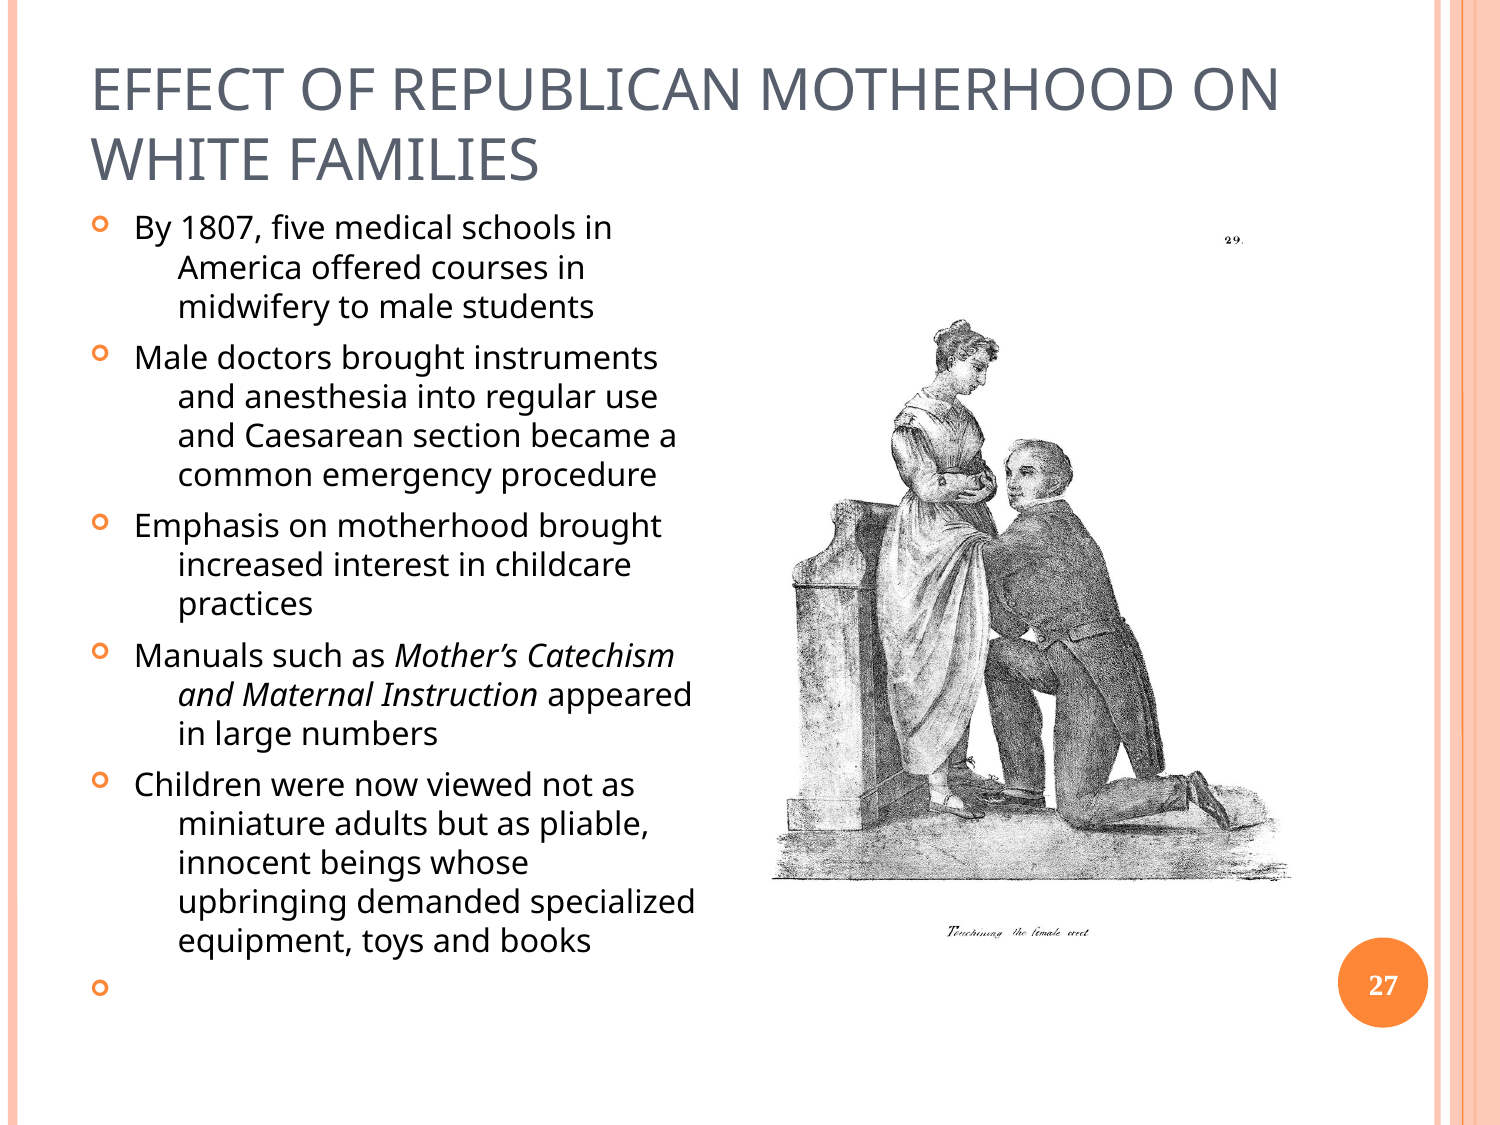

# Effect of Republican Motherhood on White Families
By 1807, five medical schools in America offered courses in midwifery to male students
Male doctors brought instruments and anesthesia into regular use and Caesarean section became a common emergency procedure
Emphasis on motherhood brought increased interest in childcare practices
Manuals such as Mother’s Catechism and Maternal Instruction appeared in large numbers
Children were now viewed not as miniature adults but as pliable, innocent beings whose upbringing demanded specialized equipment, toys and books